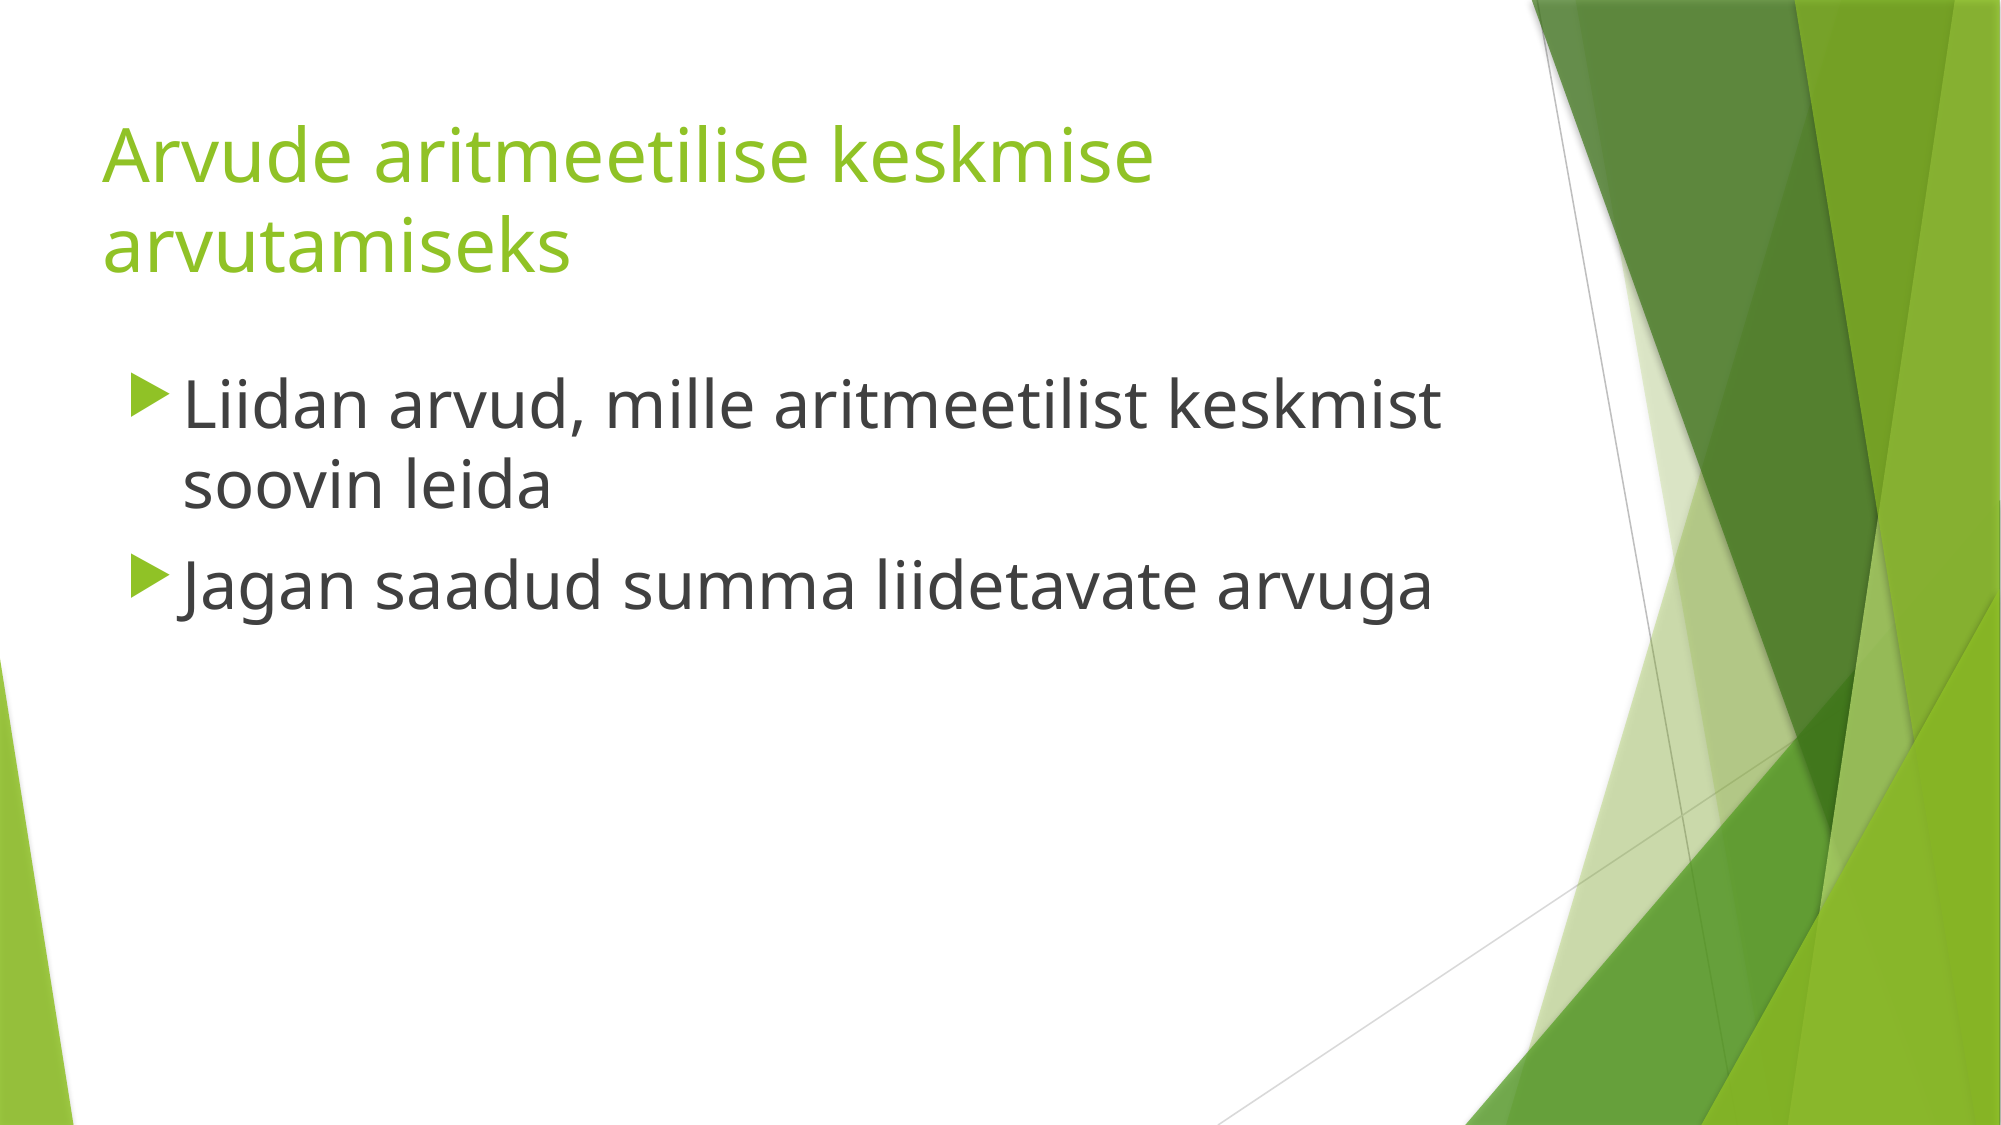

# Arvude aritmeetilise keskmise arvutamiseks
Liidan arvud, mille aritmeetilist keskmist soovin leida
Jagan saadud summa liidetavate arvuga